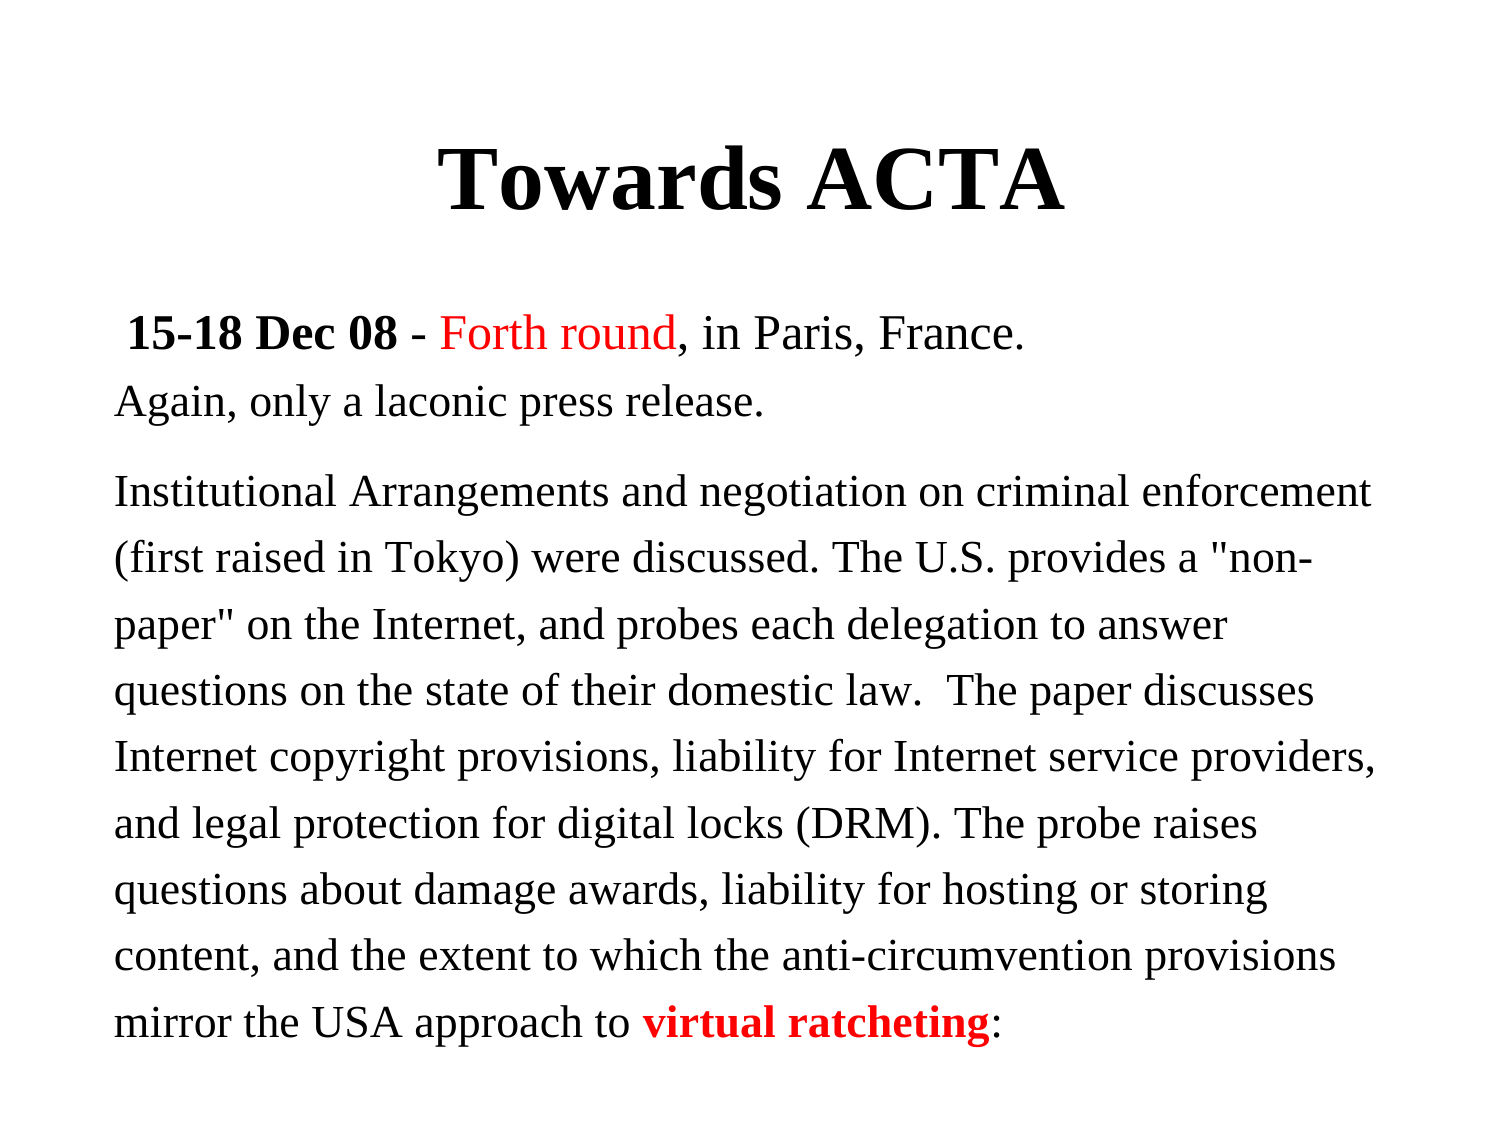

# Towards ACTA
 15-18 Dec 08 - Forth round, in Paris, France.
Again, only a laconic press release.
Institutional Arrangements and negotiation on criminal enforcement (first raised in Tokyo) were discussed. The U.S. provides a "non-paper" on the Internet, and probes each delegation to answer questions on the state of their domestic law. The paper discusses Internet copyright provisions, liability for Internet service providers, and legal protection for digital locks (DRM). The probe raises questions about damage awards, liability for hosting or storing content, and the extent to which the anti-circumvention provisions mirror the USA approach to virtual ratcheting: